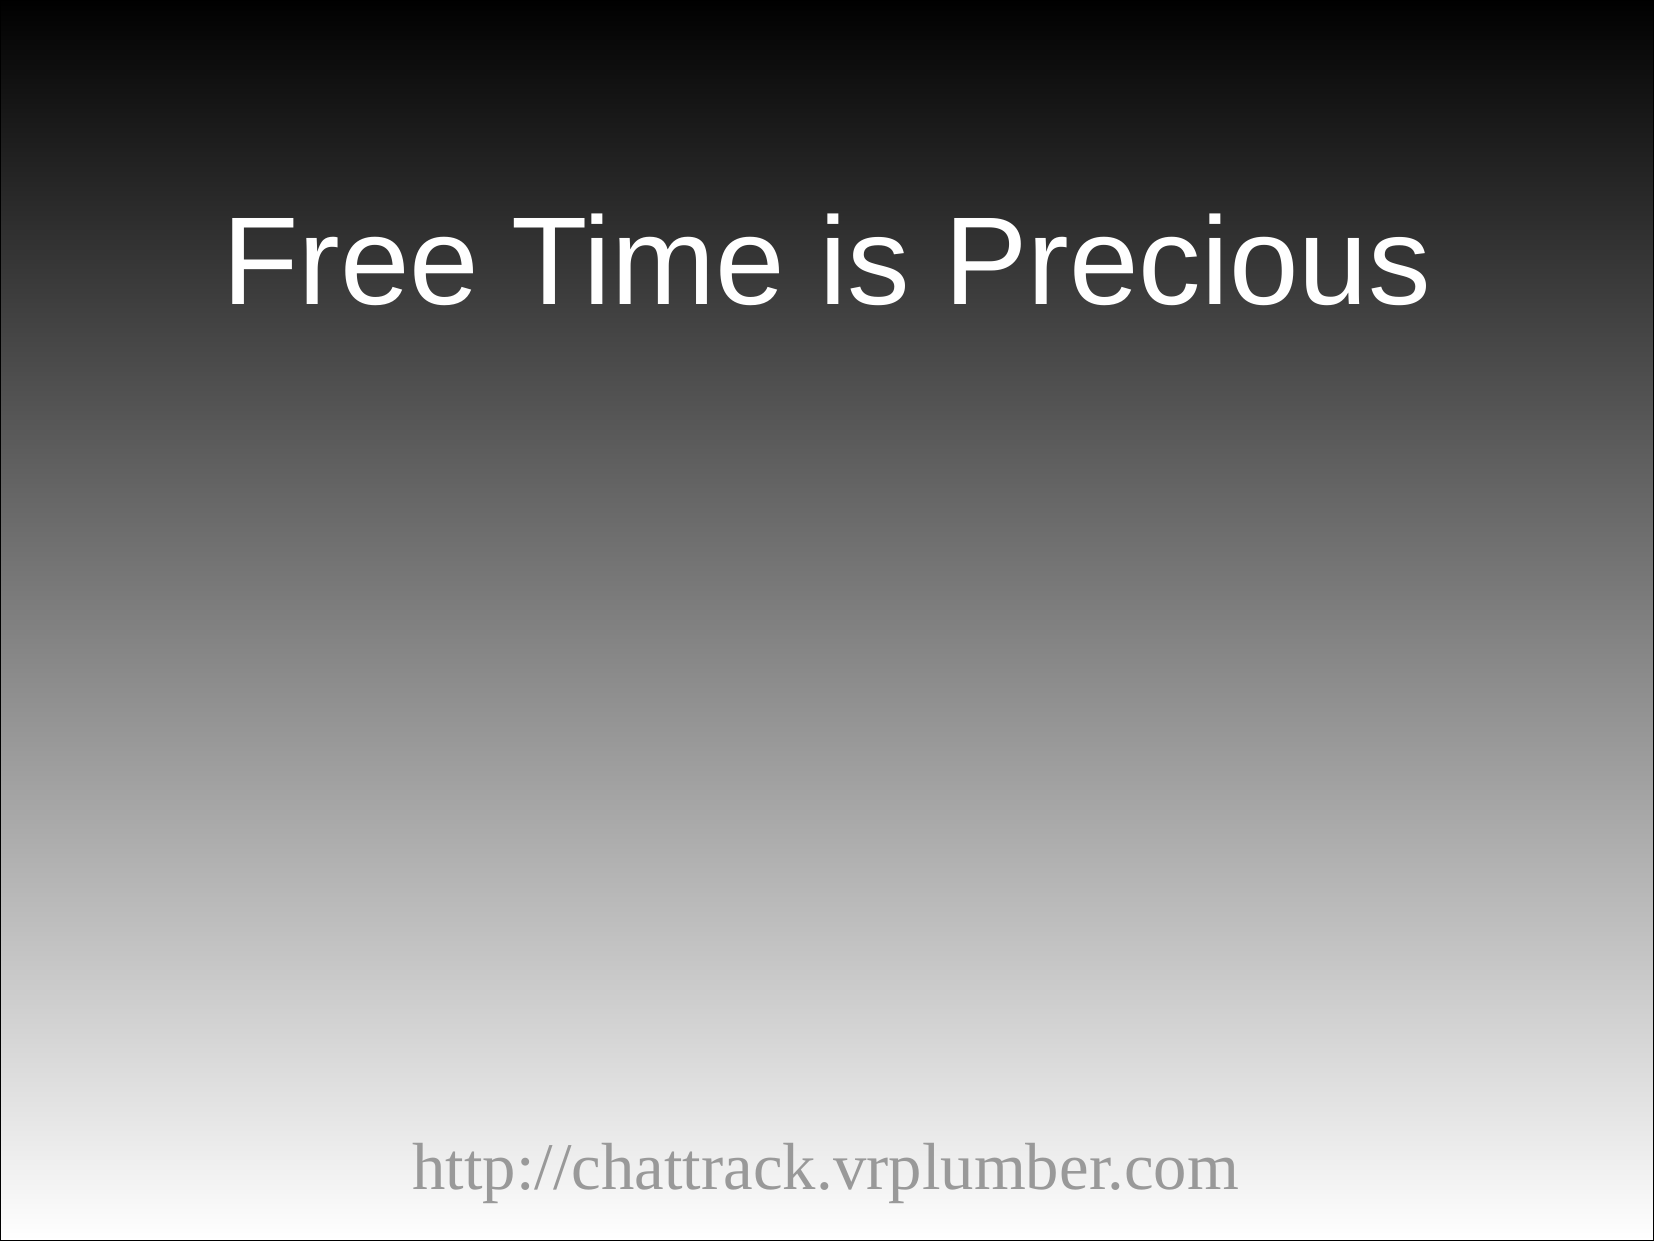

# Free Time is Precious
http://chattrack.vrplumber.com
9